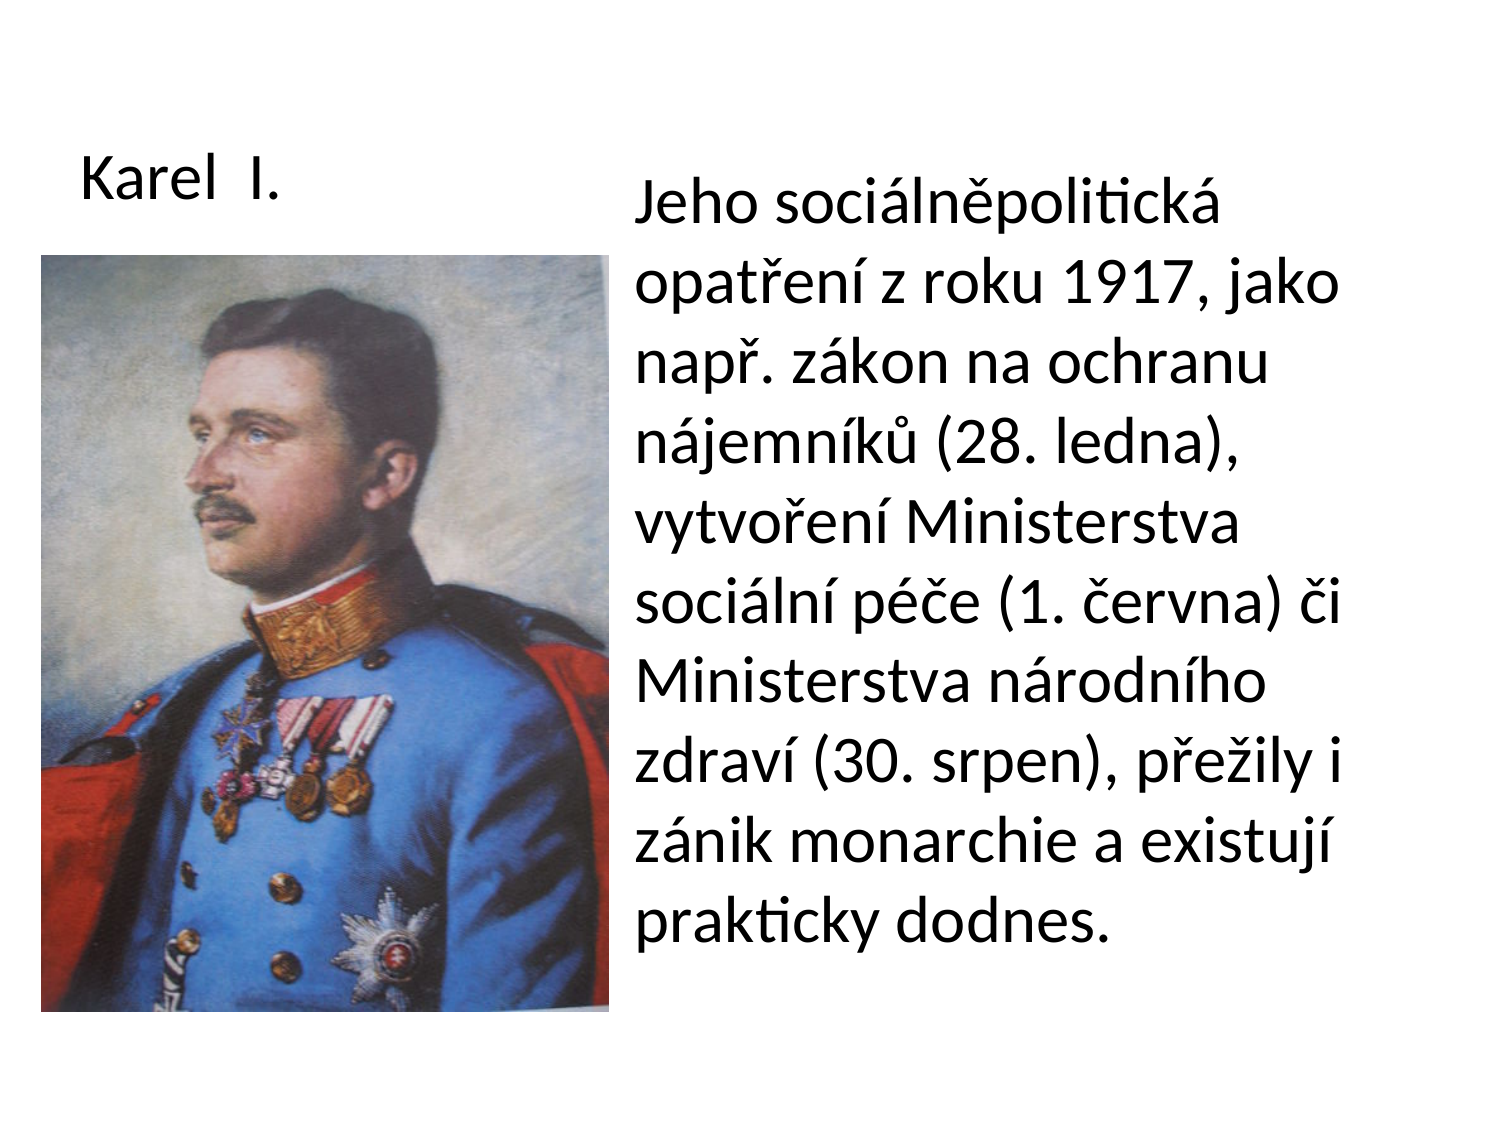

Karel I.
Jeho sociálněpolitická opatření z roku 1917, jako např. zákon na ochranu nájemníků (28. ledna), vytvoření Ministerstva sociální péče (1. června) či Ministerstva národního zdraví (30. srpen), přežily i zánik monarchie a existují prakticky dodnes.